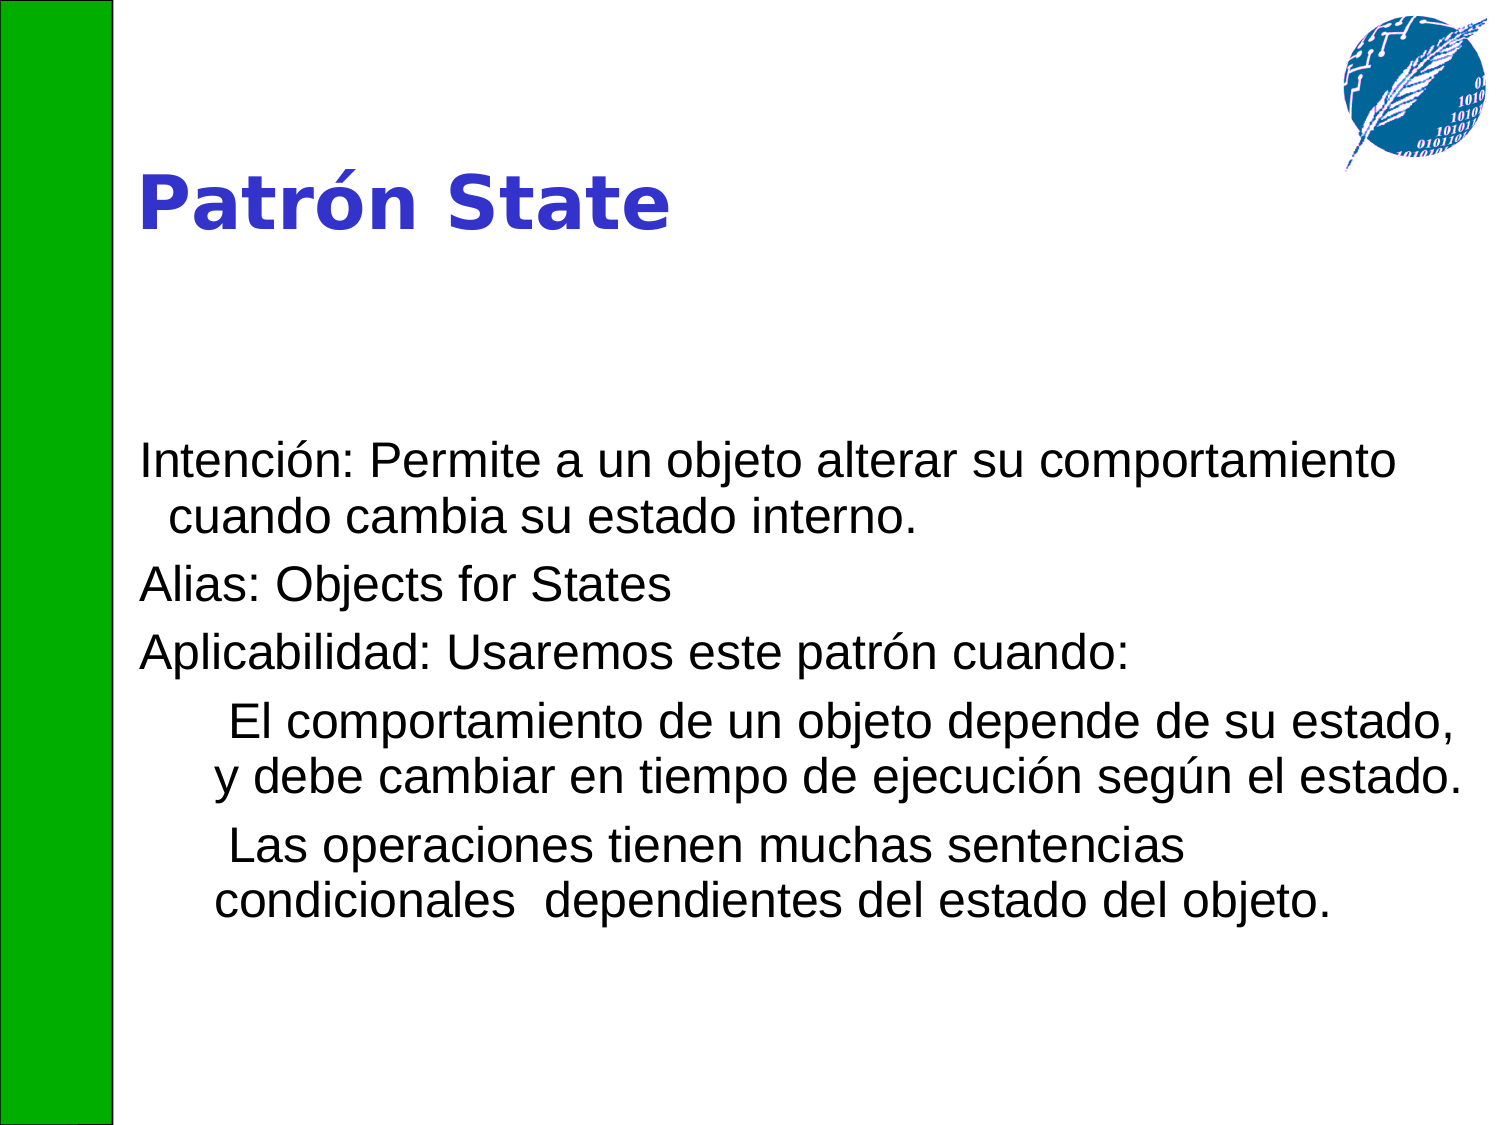

# Patrón State
Intención: Permite a un objeto alterar su comportamiento cuando cambia su estado interno.
Alias: Objects for States
Aplicabilidad: Usaremos este patrón cuando:
 El comportamiento de un objeto depende de su estado, y debe cambiar en tiempo de ejecución según el estado.
 Las operaciones tienen muchas sentencias condicionales dependientes del estado del objeto.